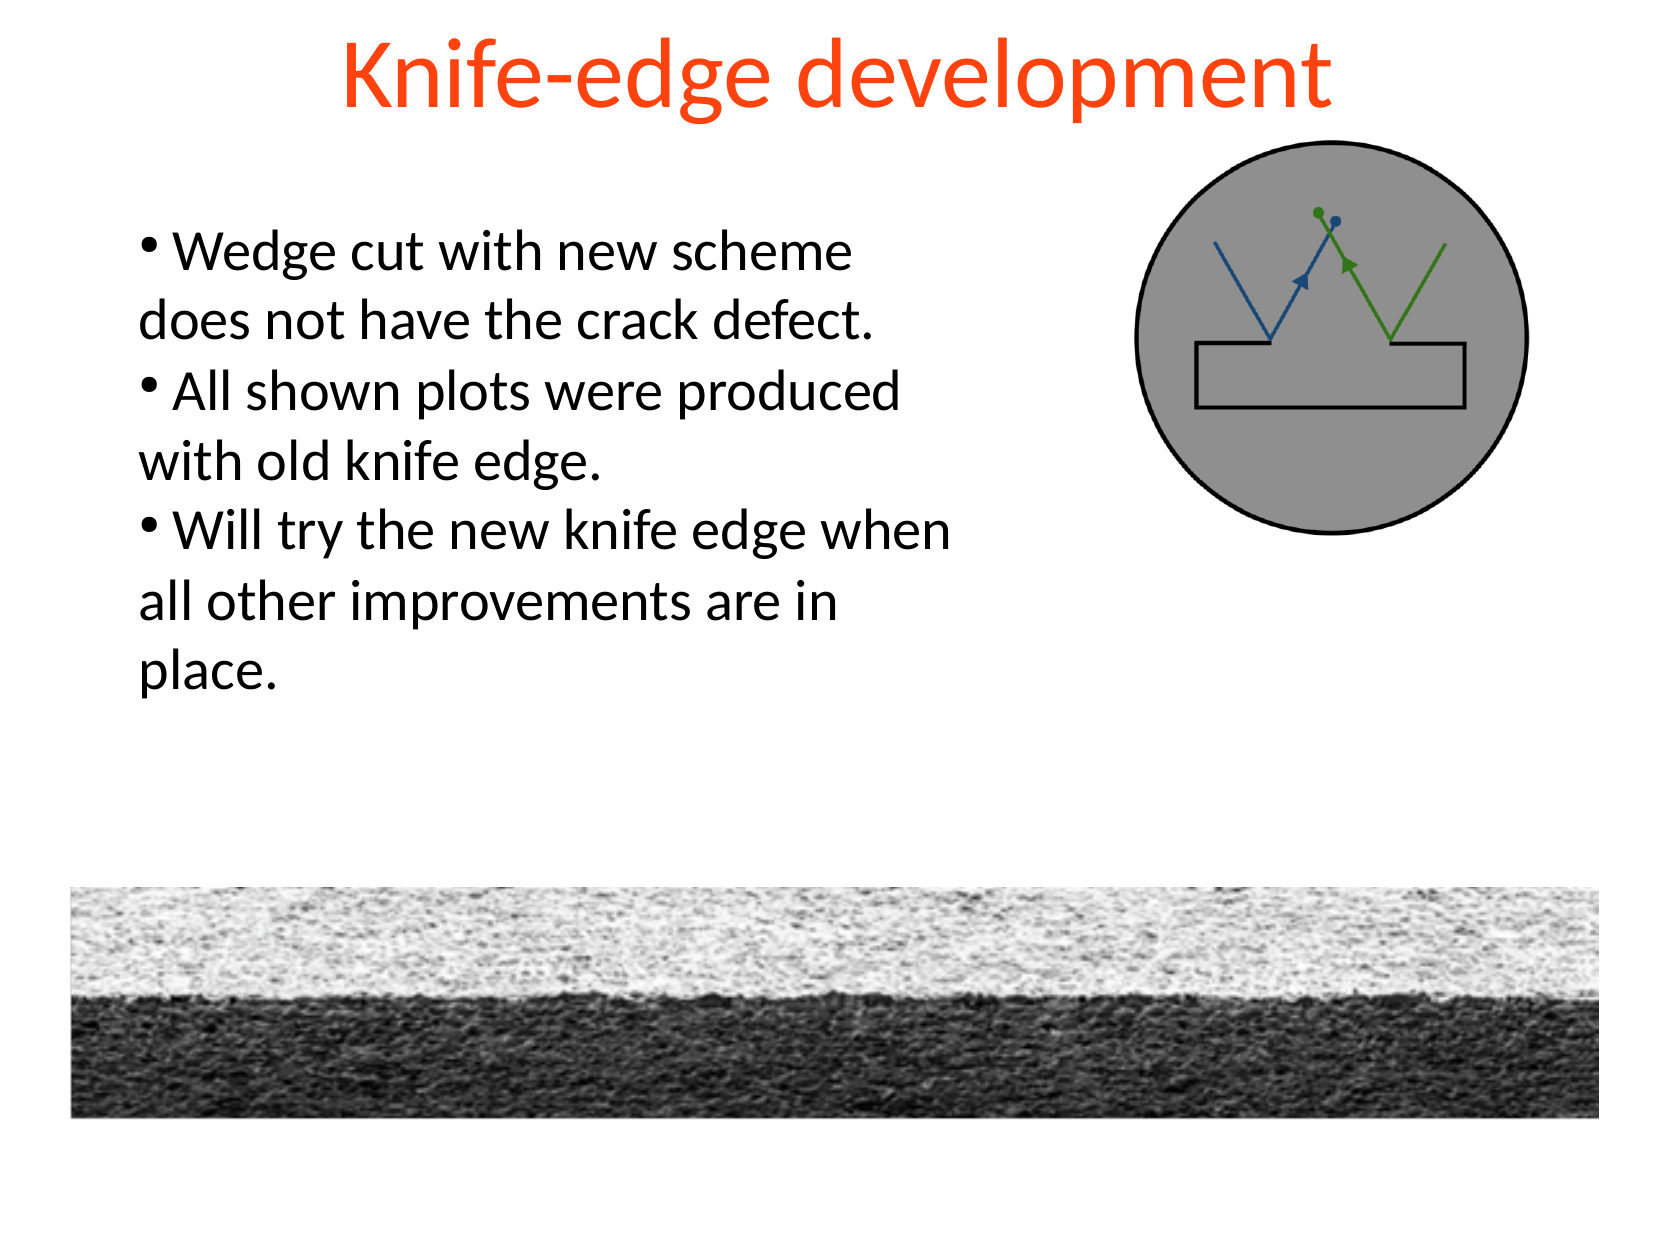

Knife-edge development
 Wedge cut with new scheme does not have the crack defect.
 All shown plots were produced with old knife edge.
 Will try the new knife edge when all other improvements are in place.